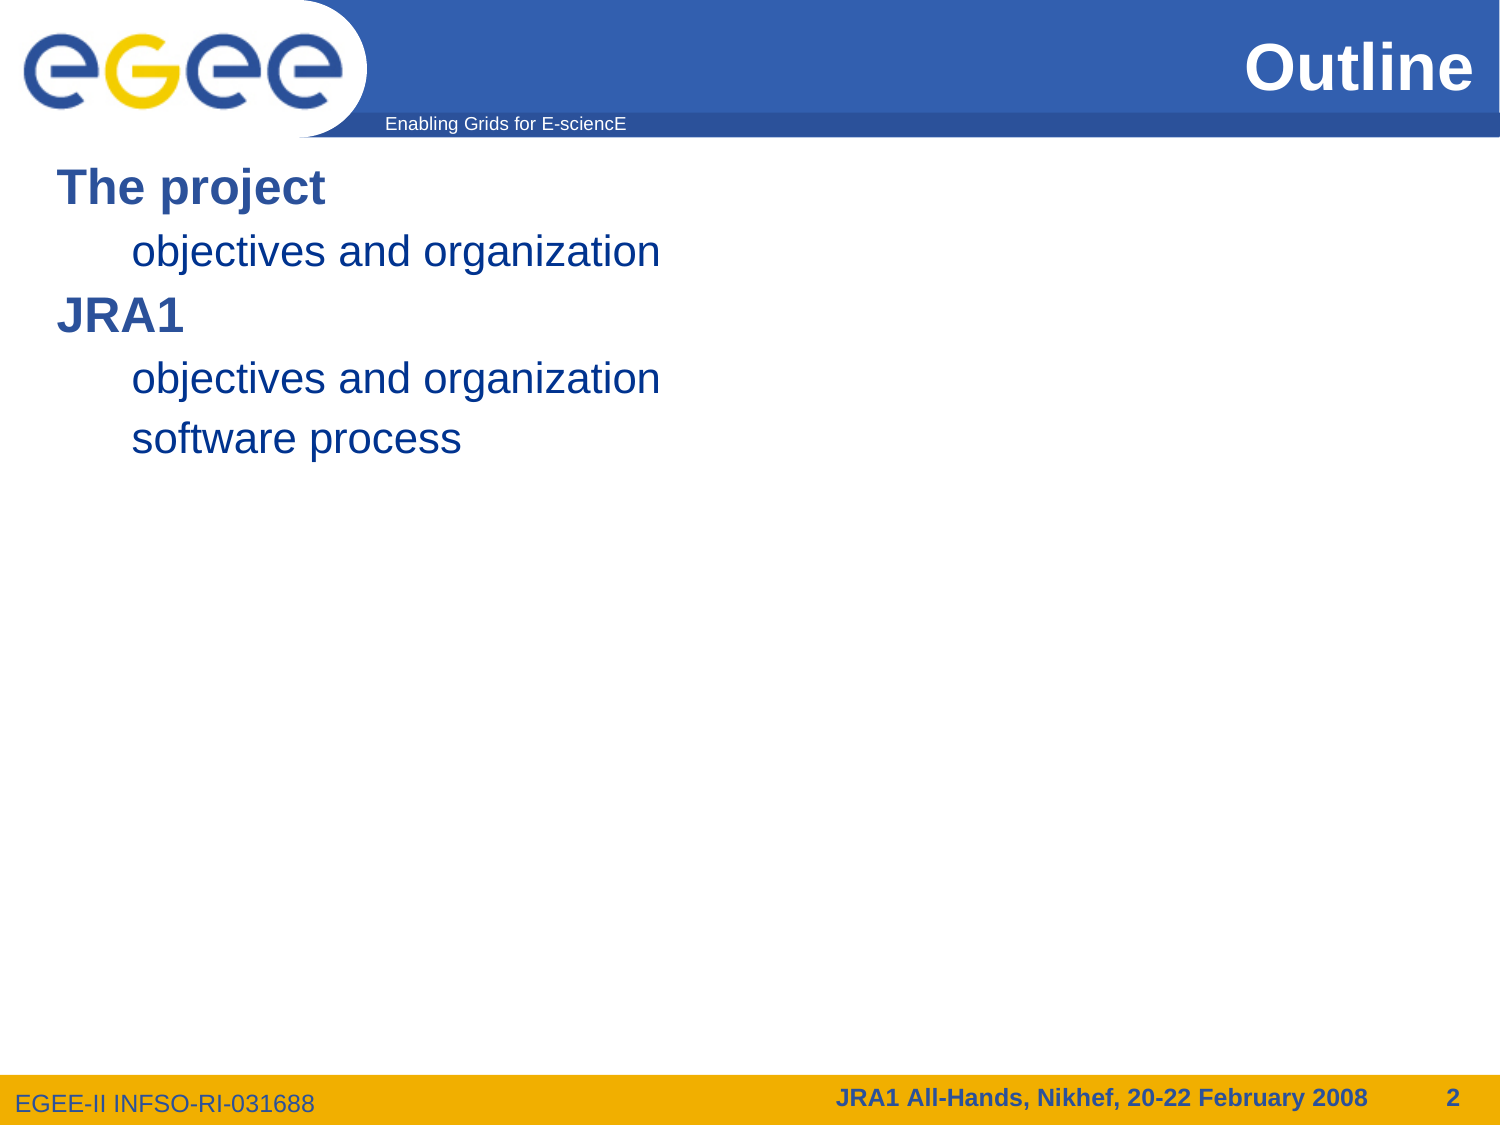

# Outline
The project
objectives and organization
JRA1
objectives and organization
software process
JRA1 All-Hands, Nikhef, 20-22 February 2008
2